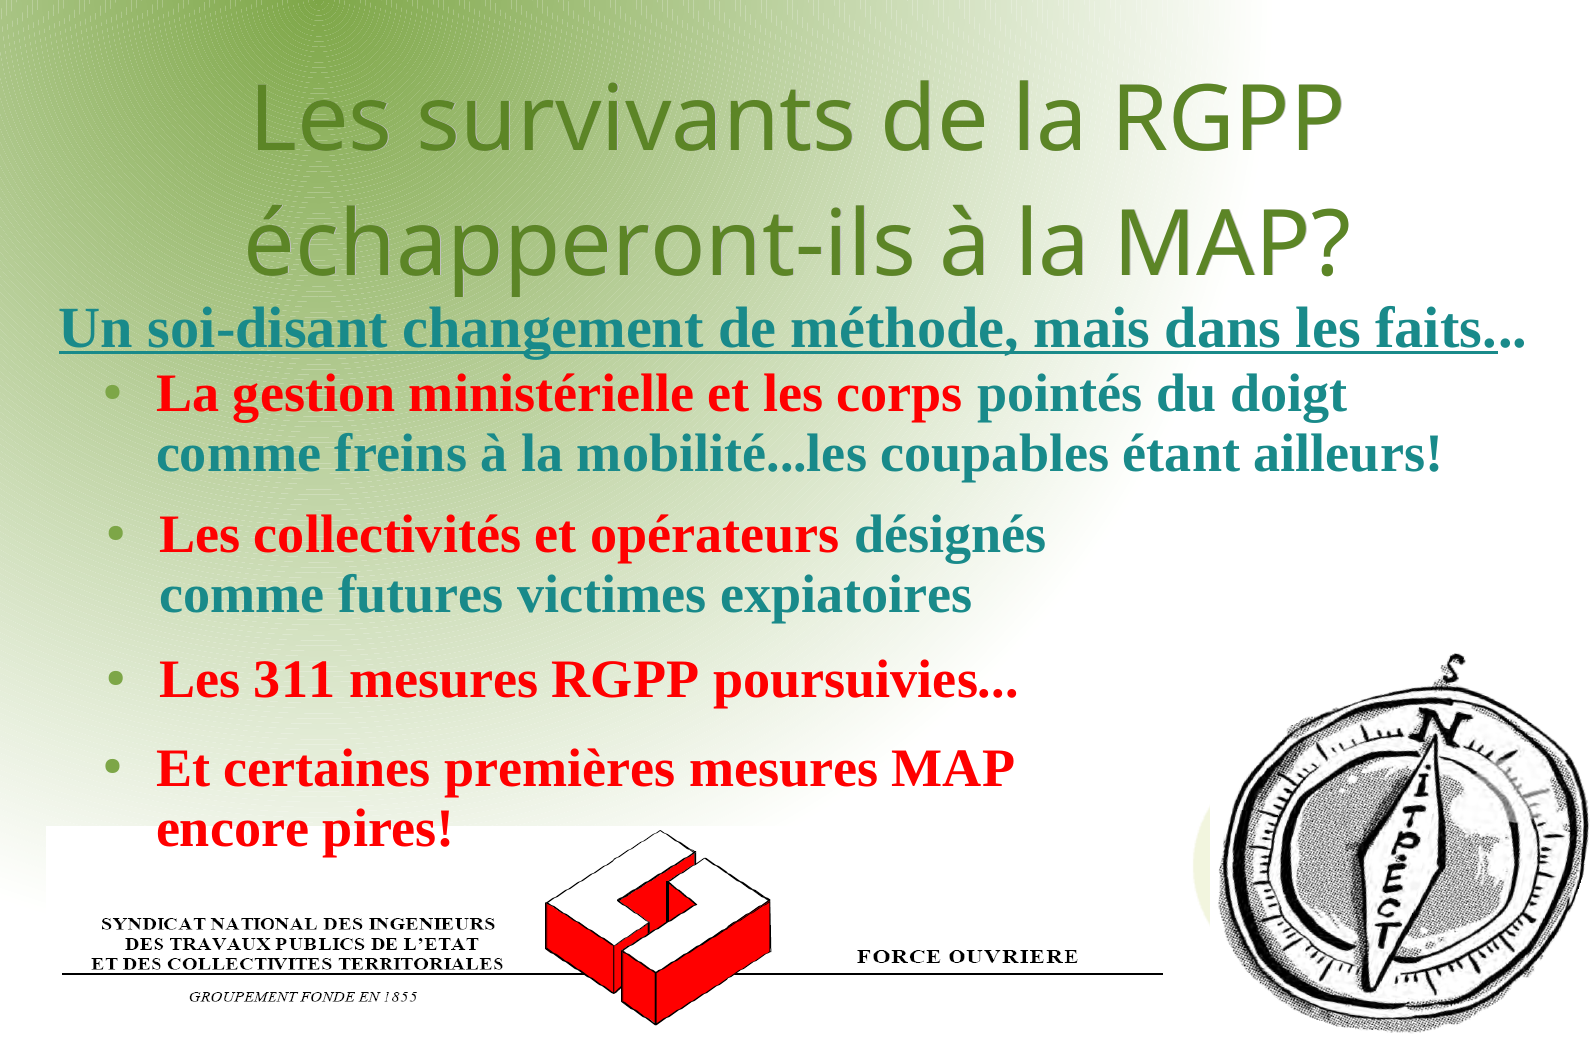

# Les survivants de la RGPP échapperont-ils à la MAP?
Un soi-disant changement de méthode, mais dans les faits...
La gestion ministérielle et les corps pointés du doigt comme freins à la mobilité...les coupables étant ailleurs!
Les collectivités et opérateurs désignés comme futures victimes expiatoires
Les 311 mesures RGPP poursuivies...
Et certaines premières mesures MAP encore pires!